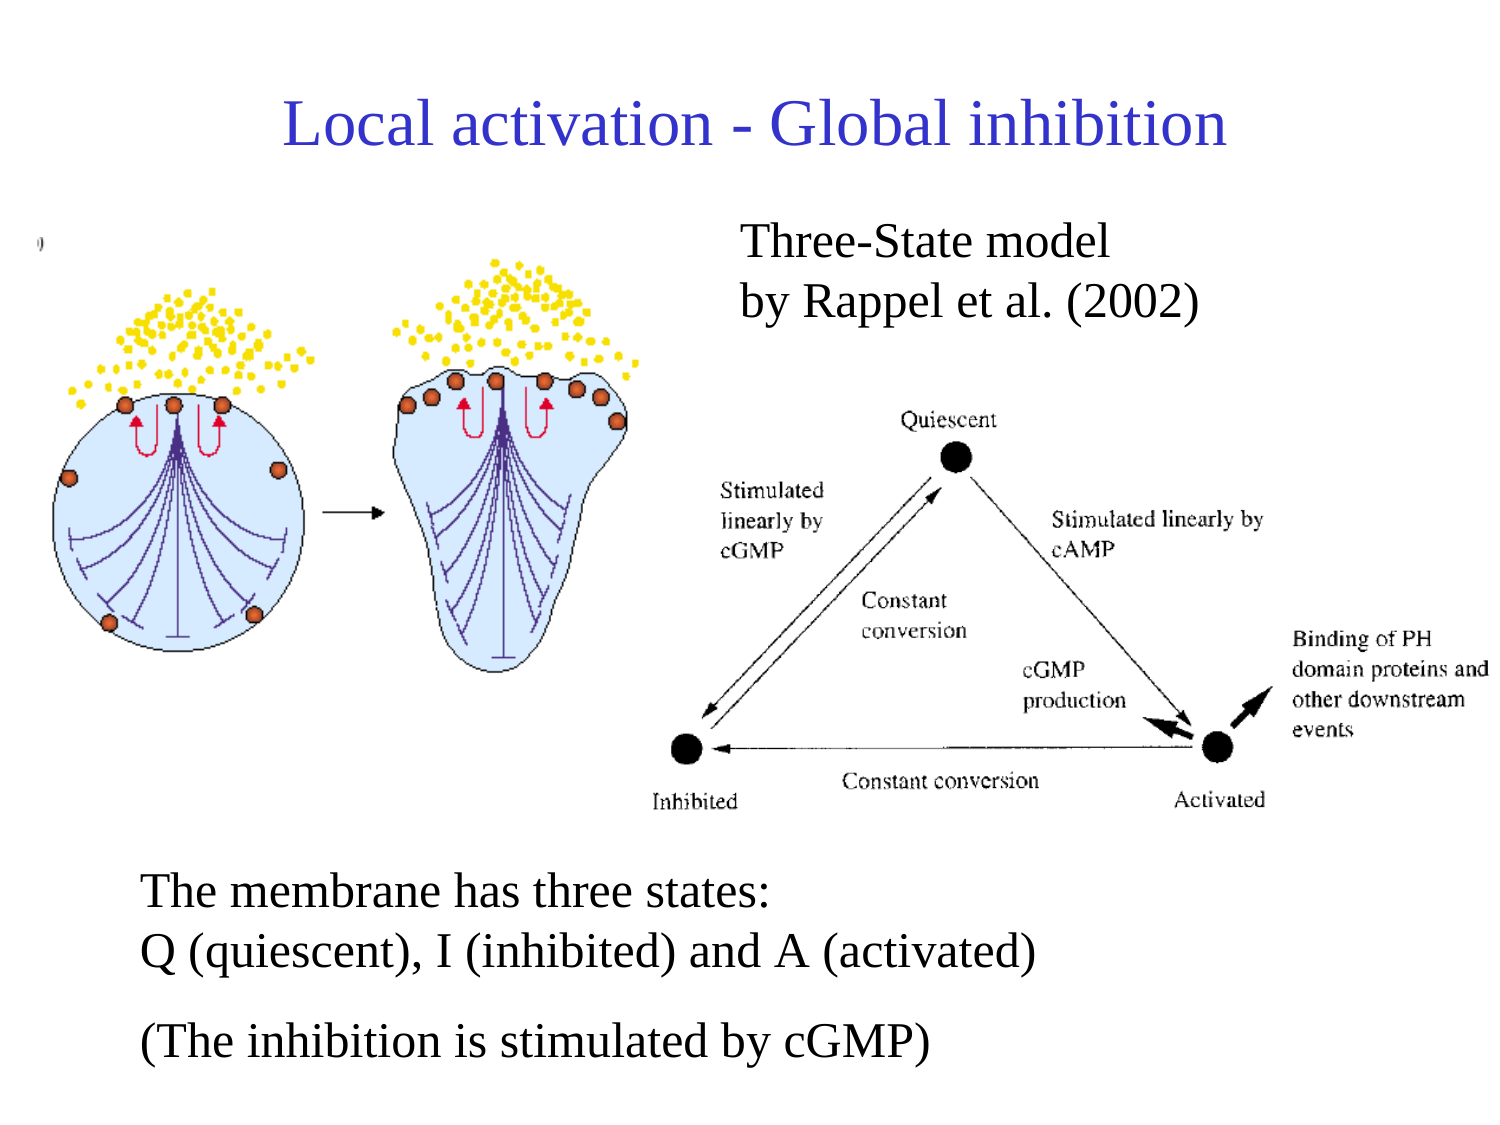

# Local activation - Global inhibition
Three-State model
by Rappel et al. (2002)
The membrane has three states:
Q (quiescent), I (inhibited) and A (activated)
(The inhibition is stimulated by cGMP)